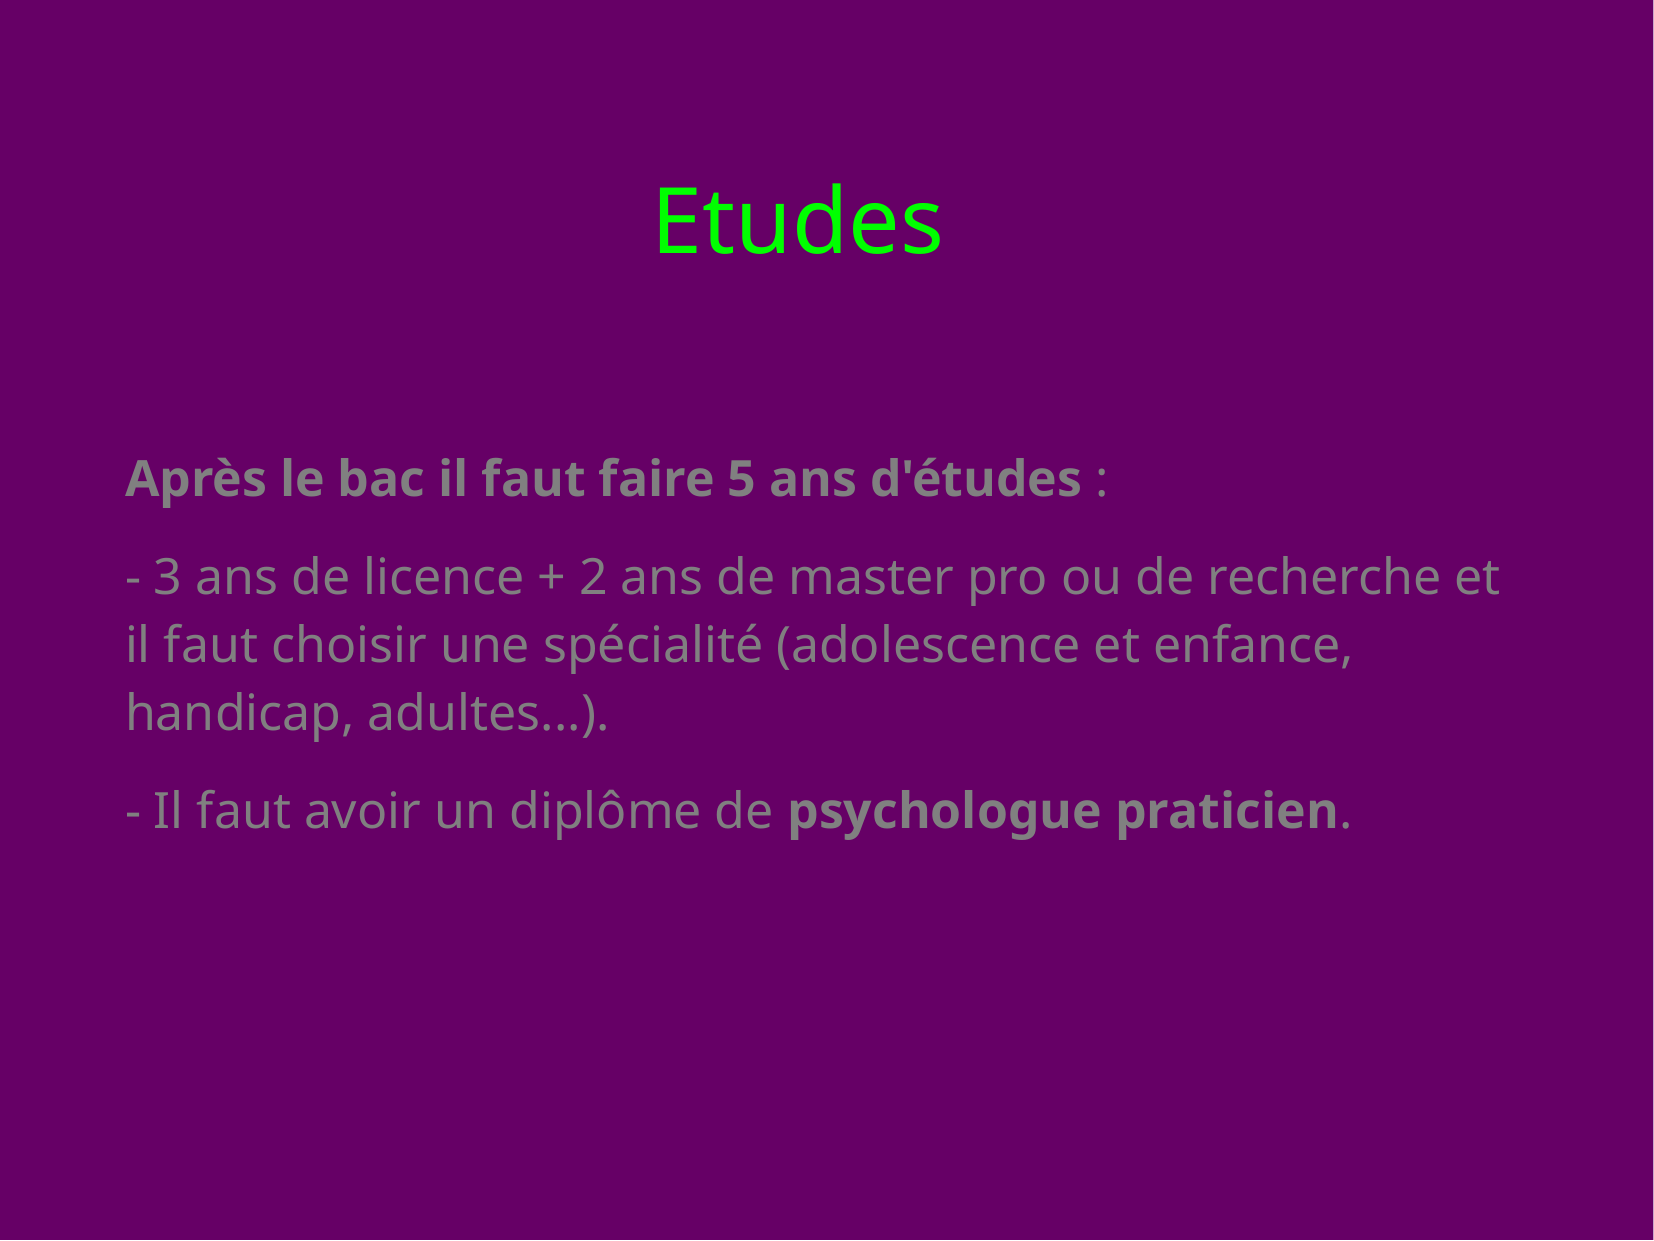

# Etudes
Après le bac il faut faire 5 ans d'études :
- 3 ans de licence + 2 ans de master pro ou de recherche et il faut choisir une spécialité (adolescence et enfance, handicap, adultes...).
- Il faut avoir un diplôme de psychologue praticien.